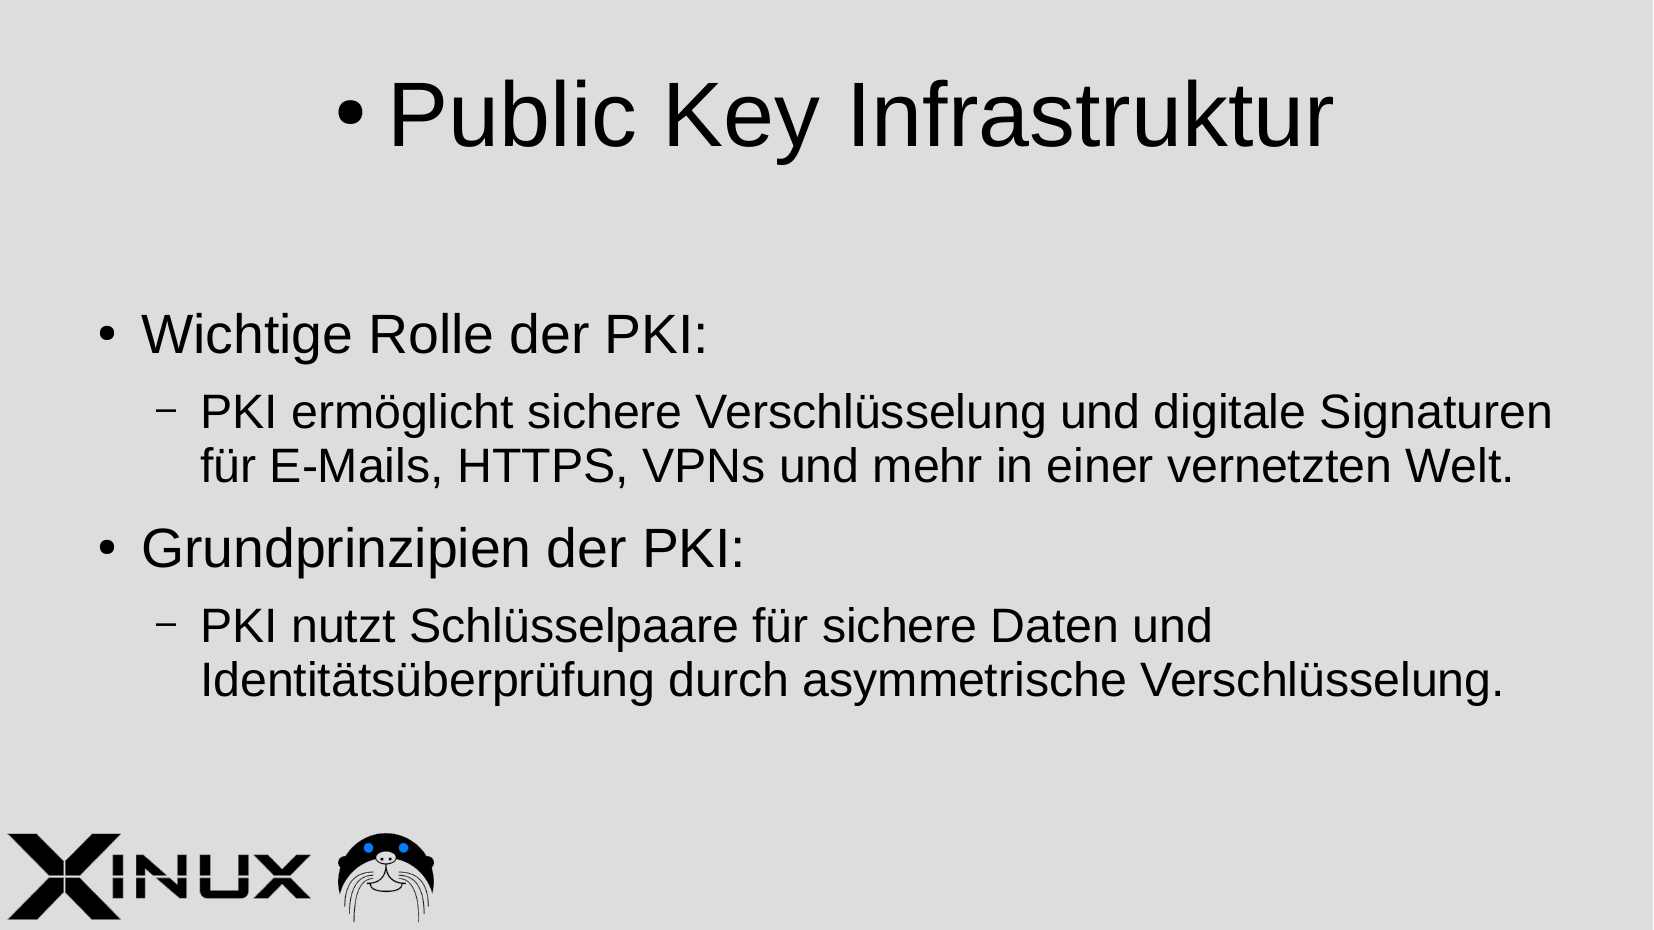

# Public Key Infrastruktur
Wichtige Rolle der PKI:
PKI ermöglicht sichere Verschlüsselung und digitale Signaturen für E-Mails, HTTPS, VPNs und mehr in einer vernetzten Welt.
Grundprinzipien der PKI:
PKI nutzt Schlüsselpaare für sichere Daten und Identitätsüberprüfung durch asymmetrische Verschlüsselung.